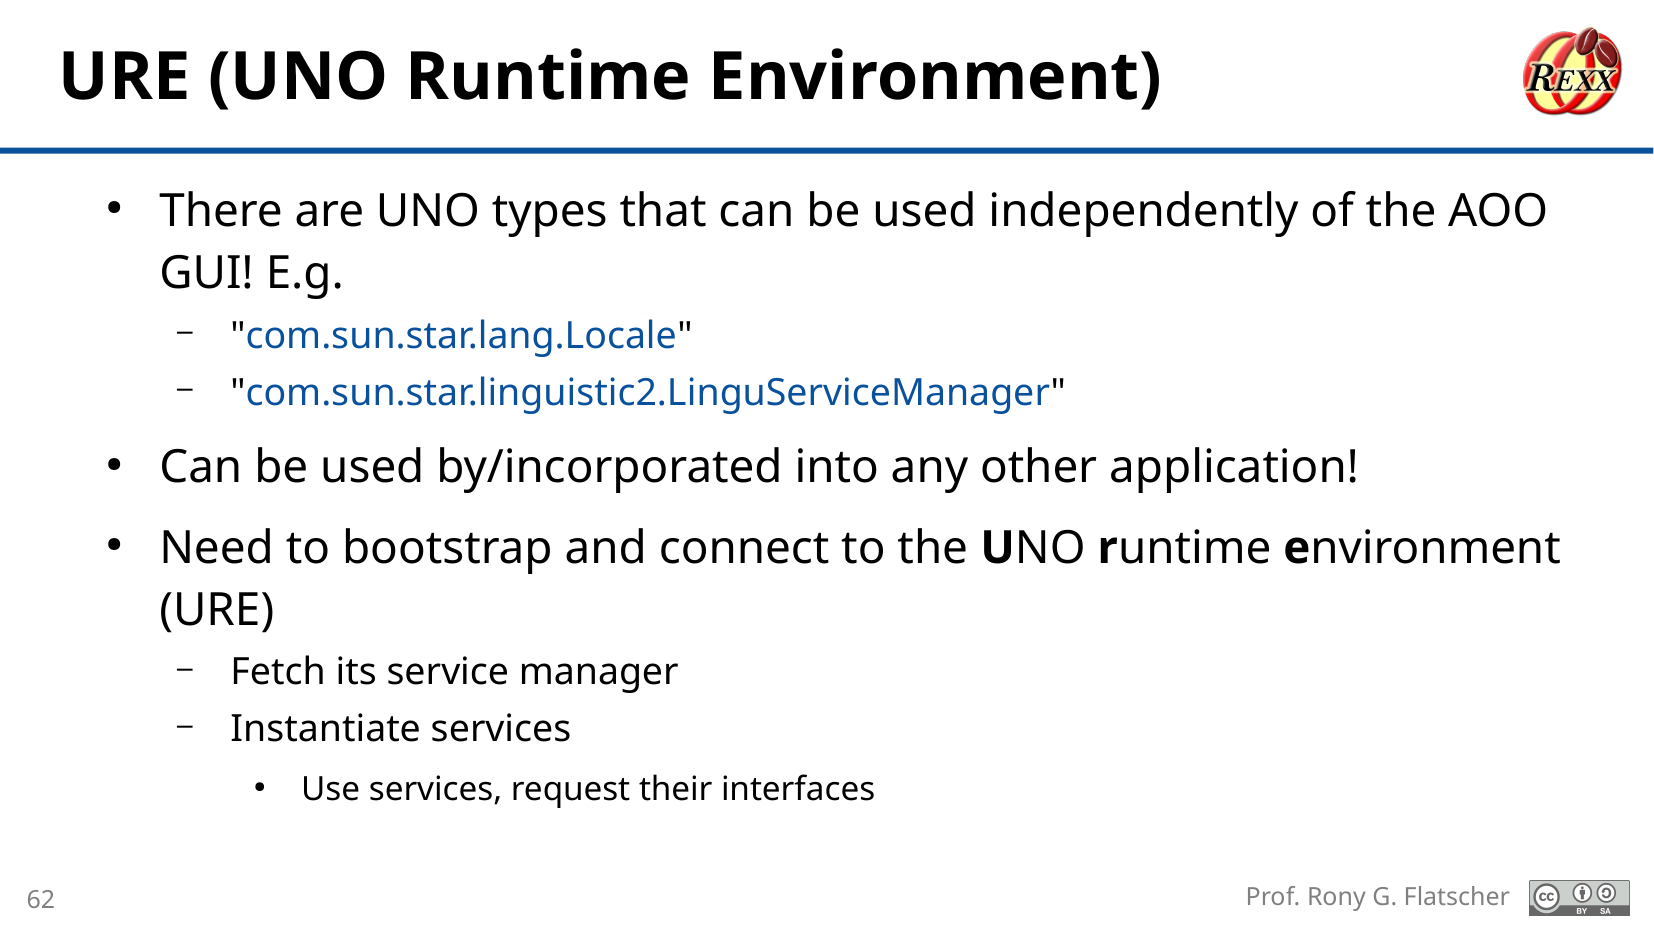

# URE (UNO Runtime Environment)
There are UNO types that can be used independently of the AOO GUI! E.g.
"com.sun.star.lang.Locale"
"com.sun.star.linguistic2.LinguServiceManager"
Can be used by/incorporated into any other application!
Need to bootstrap and connect to the UNO runtime environment (URE)
Fetch its service manager
Instantiate services
Use services, request their interfaces